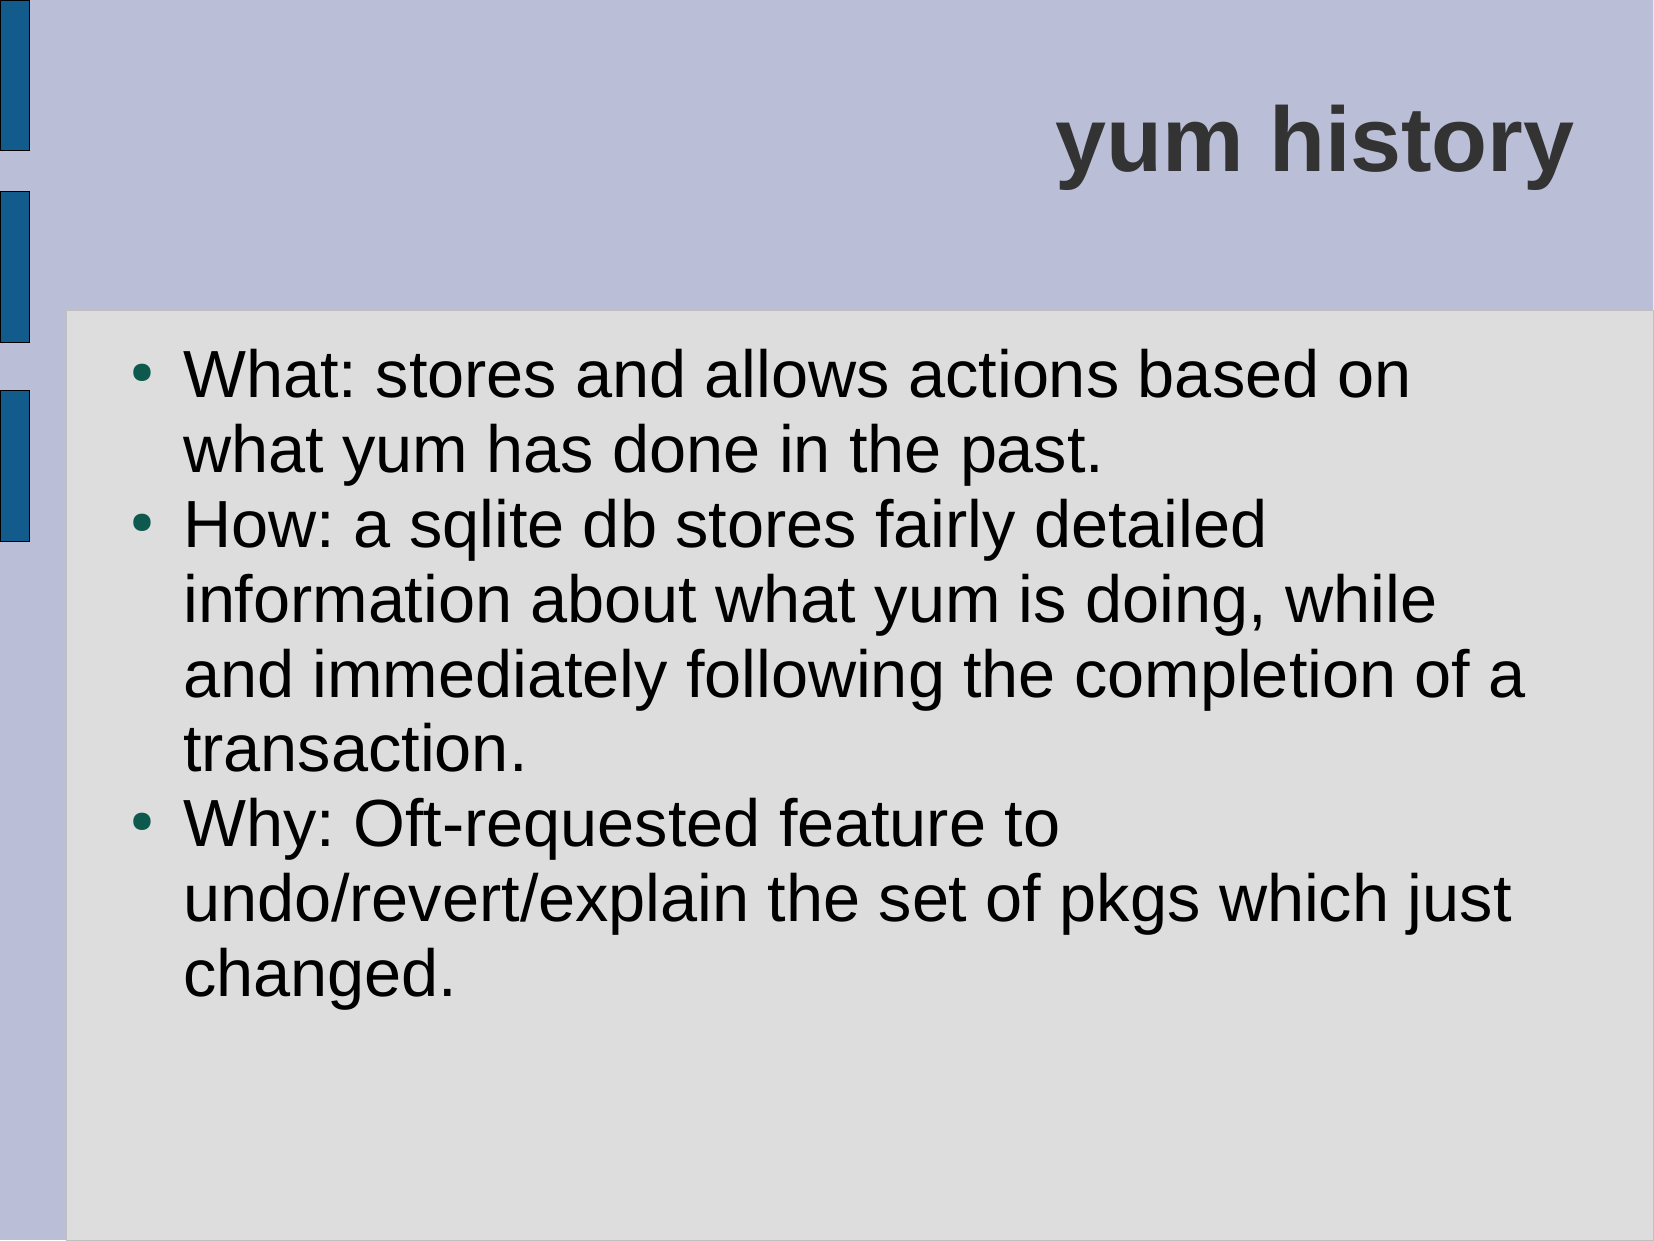

# yum history
What: stores and allows actions based on what yum has done in the past.
How: a sqlite db stores fairly detailed information about what yum is doing, while and immediately following the completion of a transaction.
Why: Oft-requested feature to undo/revert/explain the set of pkgs which just changed.